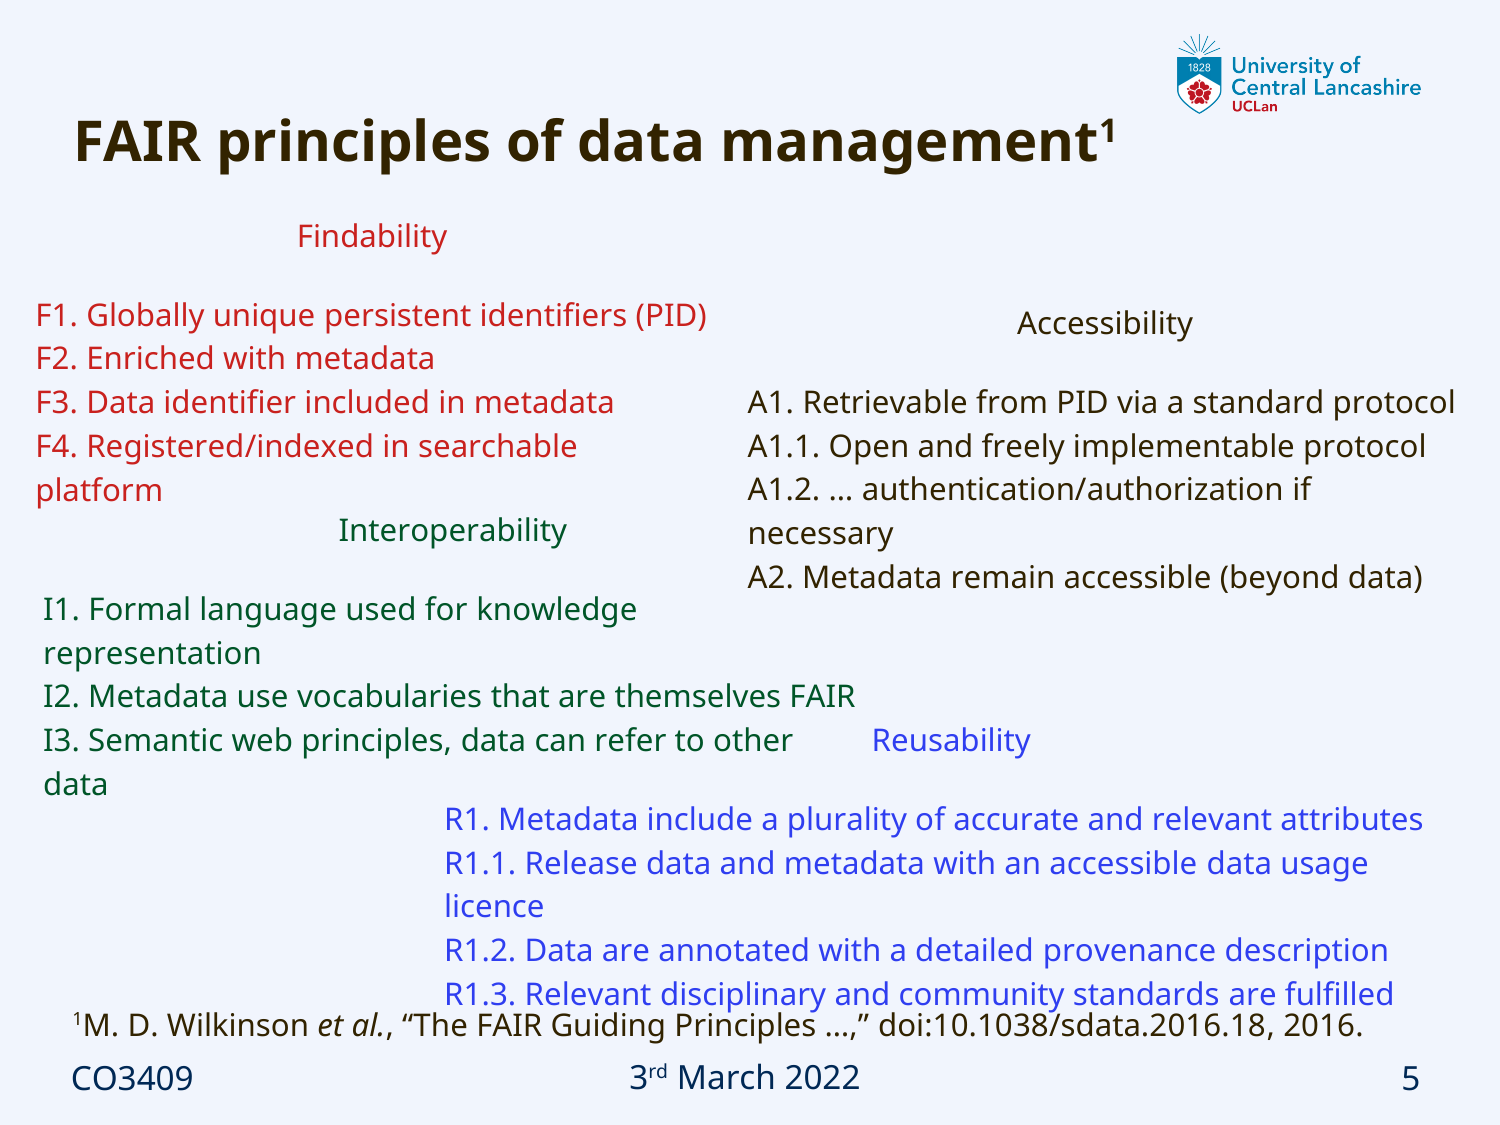

# FAIR principles of data management1
Findability
F1. Globally unique persistent identifiers (PID)
F2. Enriched with metadata
F3. Data identifier included in metadata
F4. Registered/indexed in searchable platform
Accessibility
A1. Retrievable from PID via a standard protocol
A1.1. Open and freely implementable protocol
A1.2. … authentication/authorization if necessary
A2. Metadata remain accessible (beyond data)
Interoperability
I1. Formal language used for knowledge representation
I2. Metadata use vocabularies that are themselves FAIR
I3. Semantic web principles, data can refer to other data
Reusability
R1. Metadata include a plurality of accurate and relevant attributes
R1.1. Release data and metadata with an accessible data usage licence
R1.2. Data are annotated with a detailed provenance description
R1.3. Relevant disciplinary and community standards are fulfilled
1M. D. Wilkinson et al., “The FAIR Guiding Principles …,” doi:10.1038/sdata.2016.18, 2016.